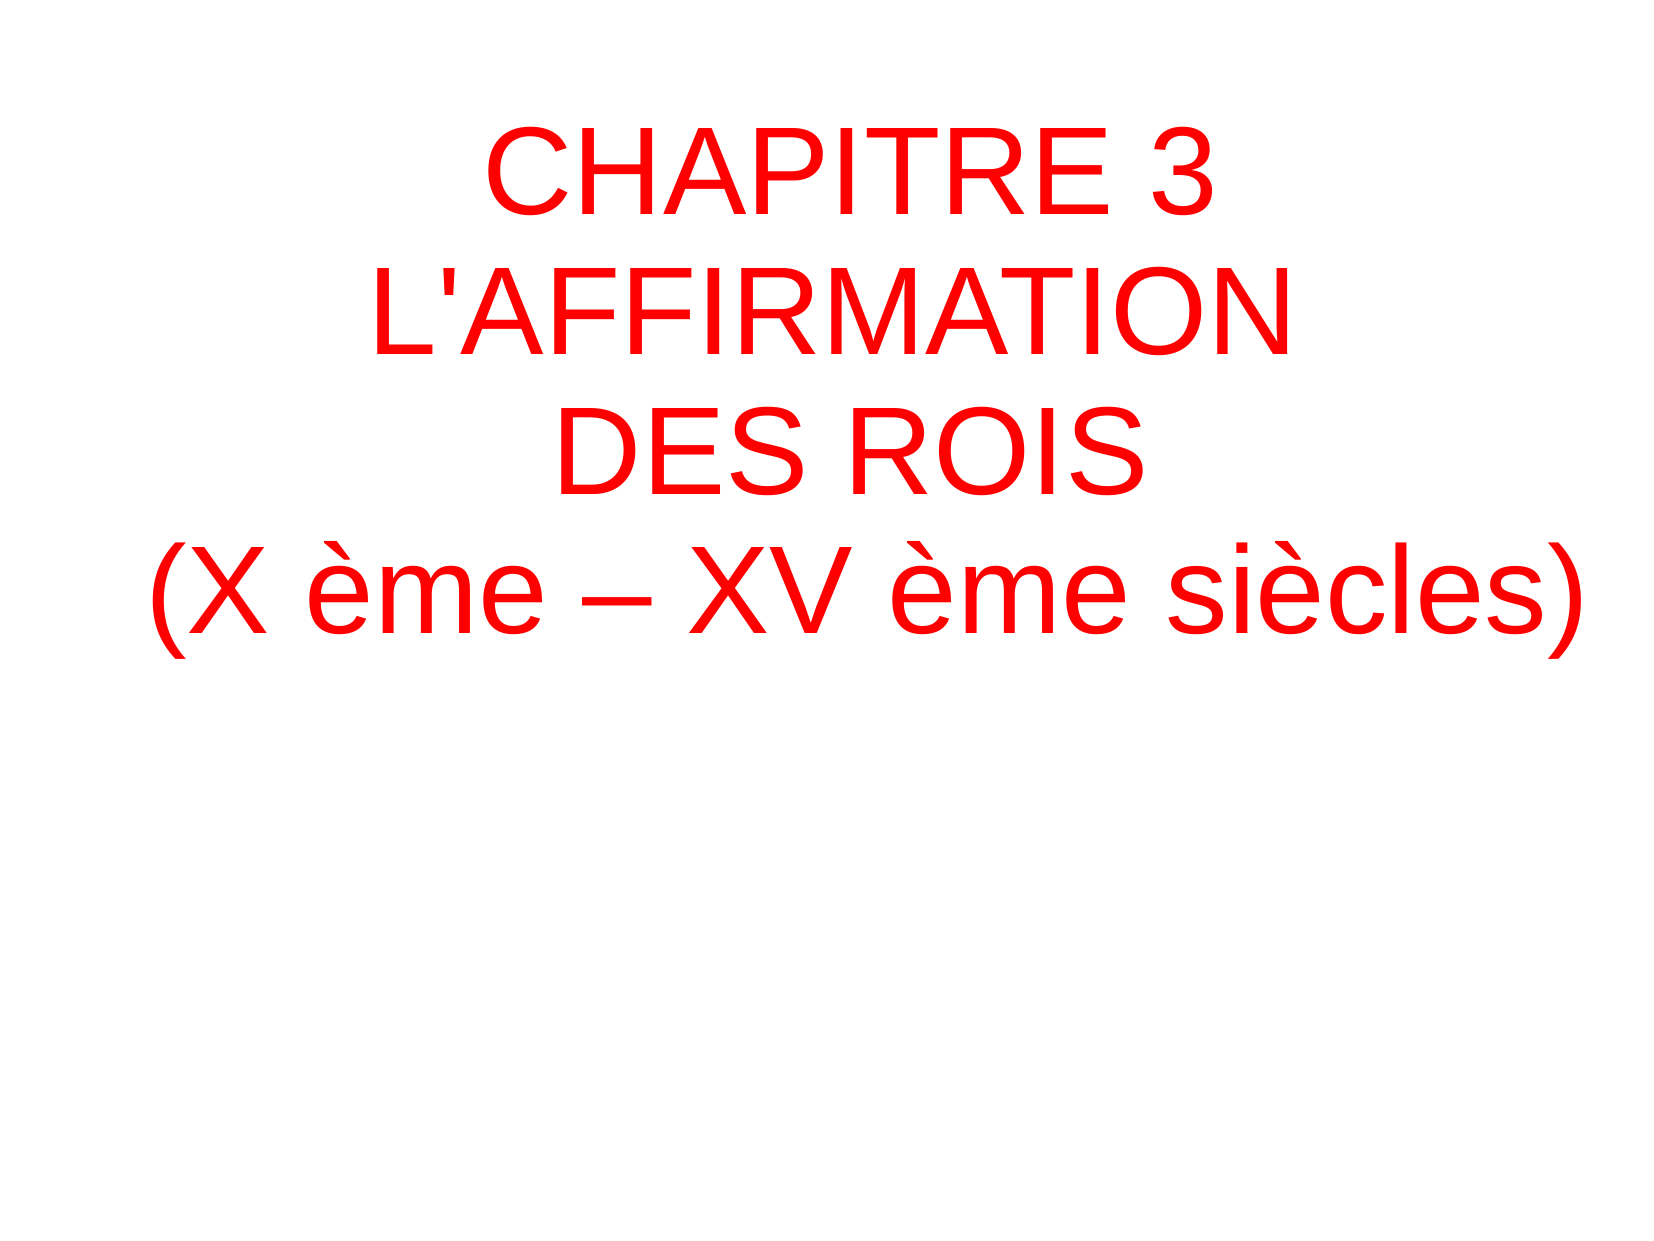

# CHAPITRE 3 L'AFFIRMATION DES ROIS (X ème – XV ème siècles)